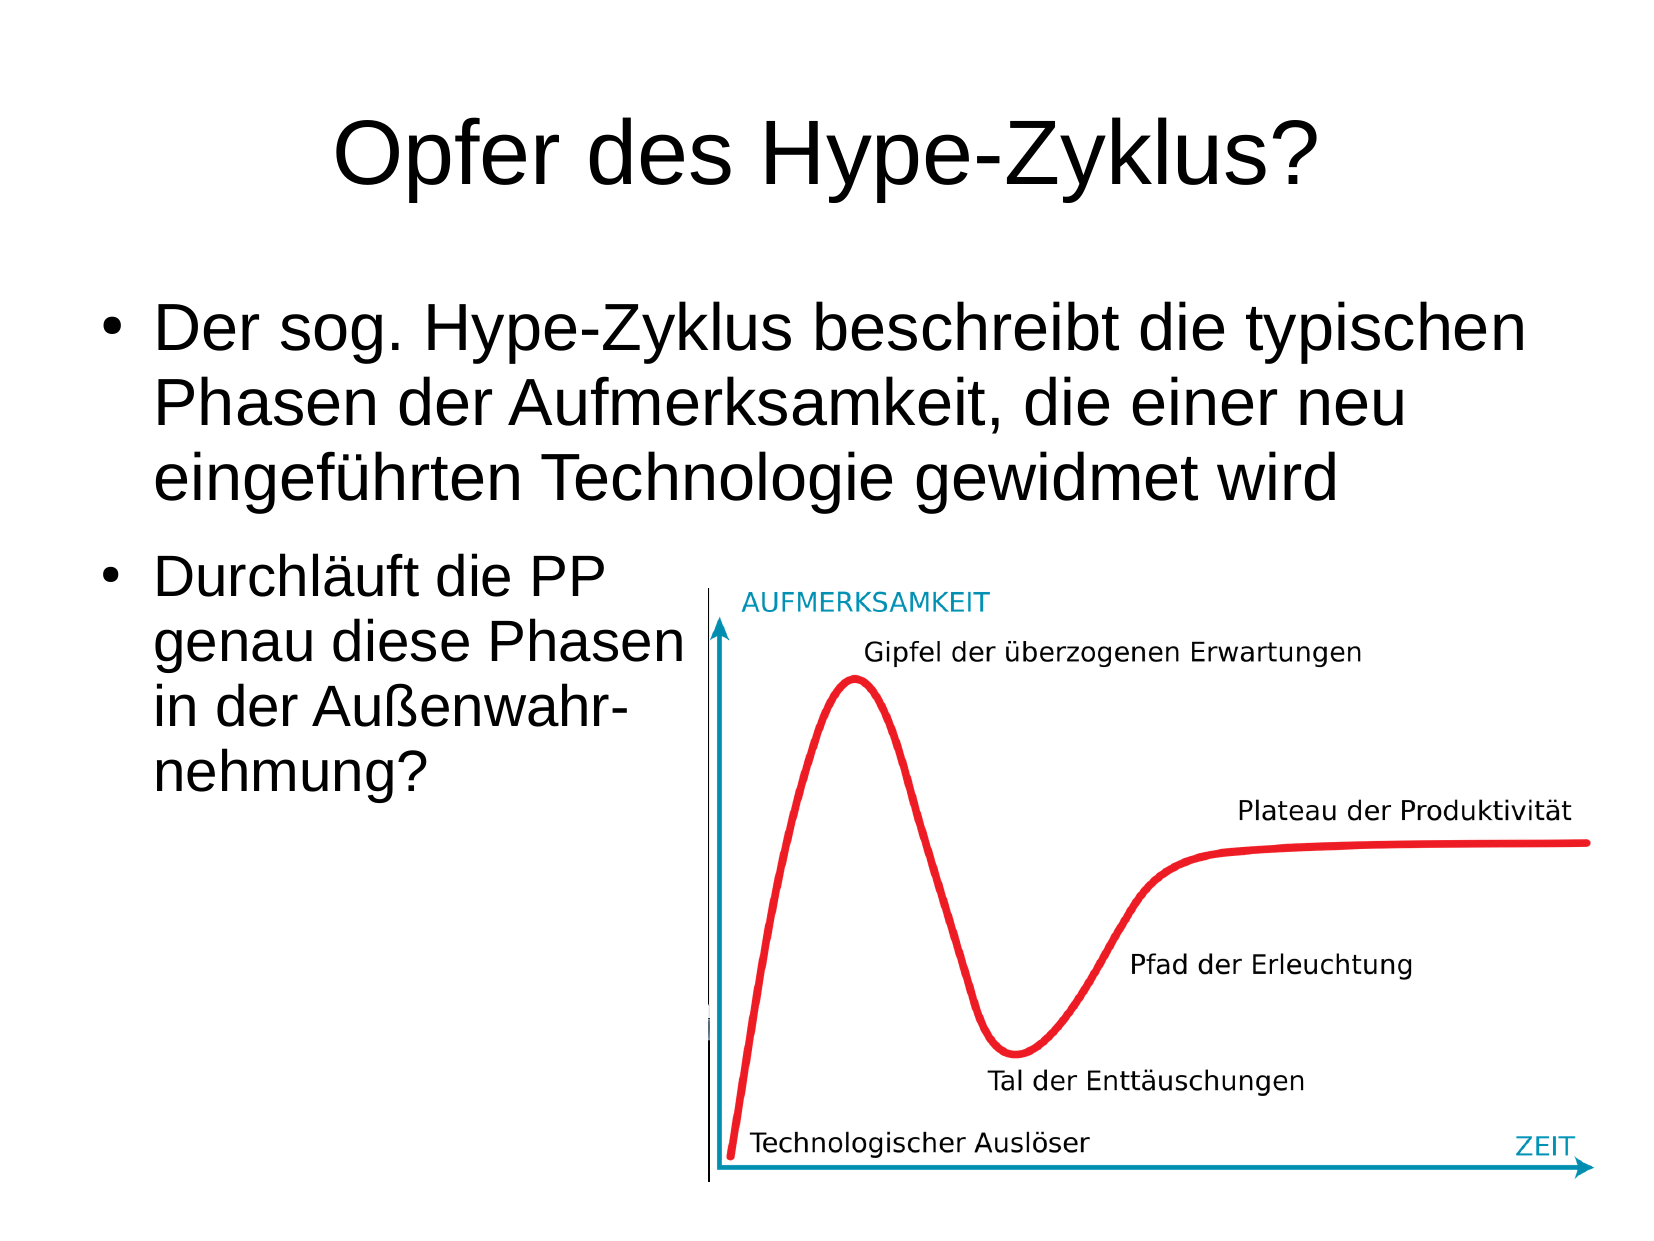

# Opfer des Hype-Zyklus?
Der sog. Hype-Zyklus beschreibt die typischen Phasen der Aufmerksamkeit, die einer neu eingeführten Technologie gewidmet wird
Durchläuft die PP
genau diese Phasen
in der Außenwahr-
nehmung?